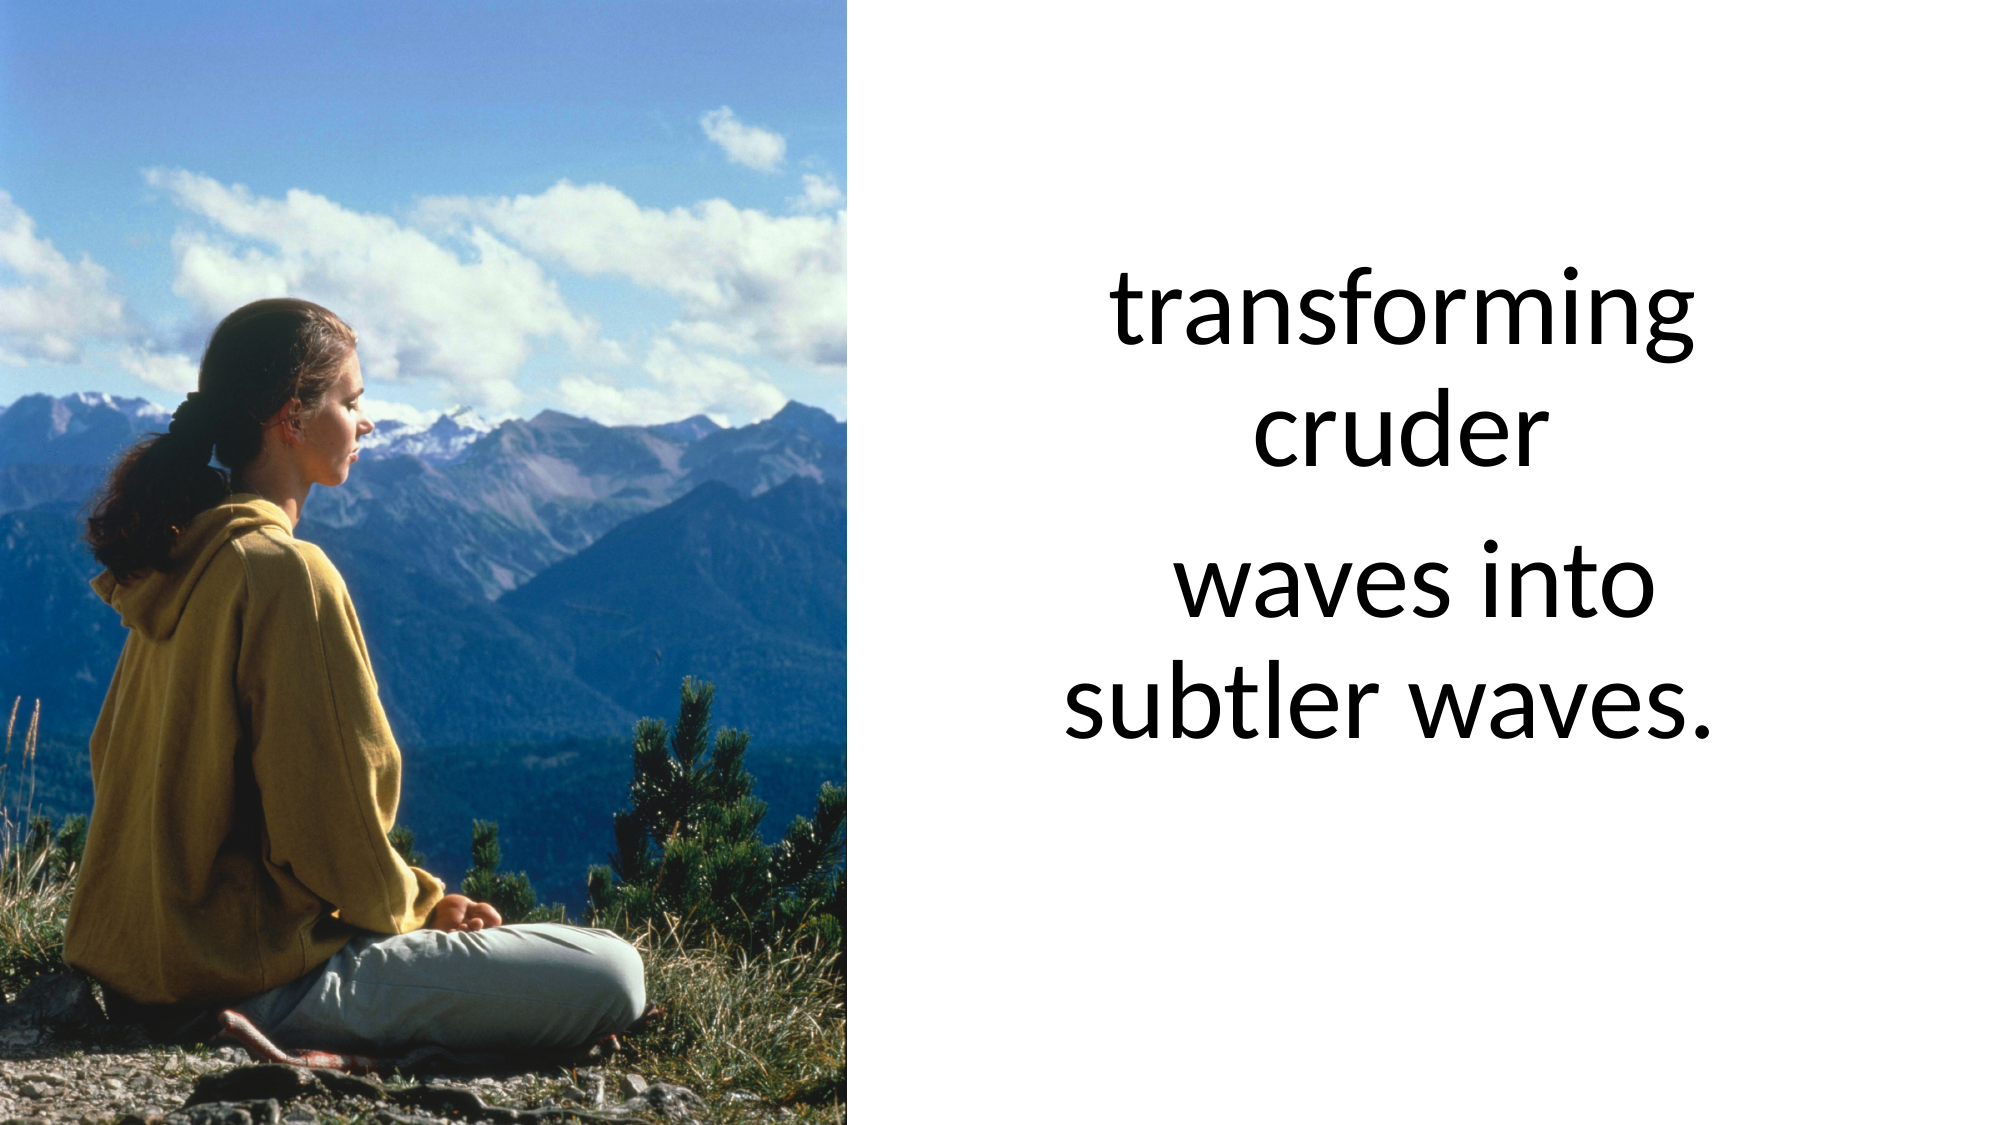

# transforming cruder
 waves into subtler waves.